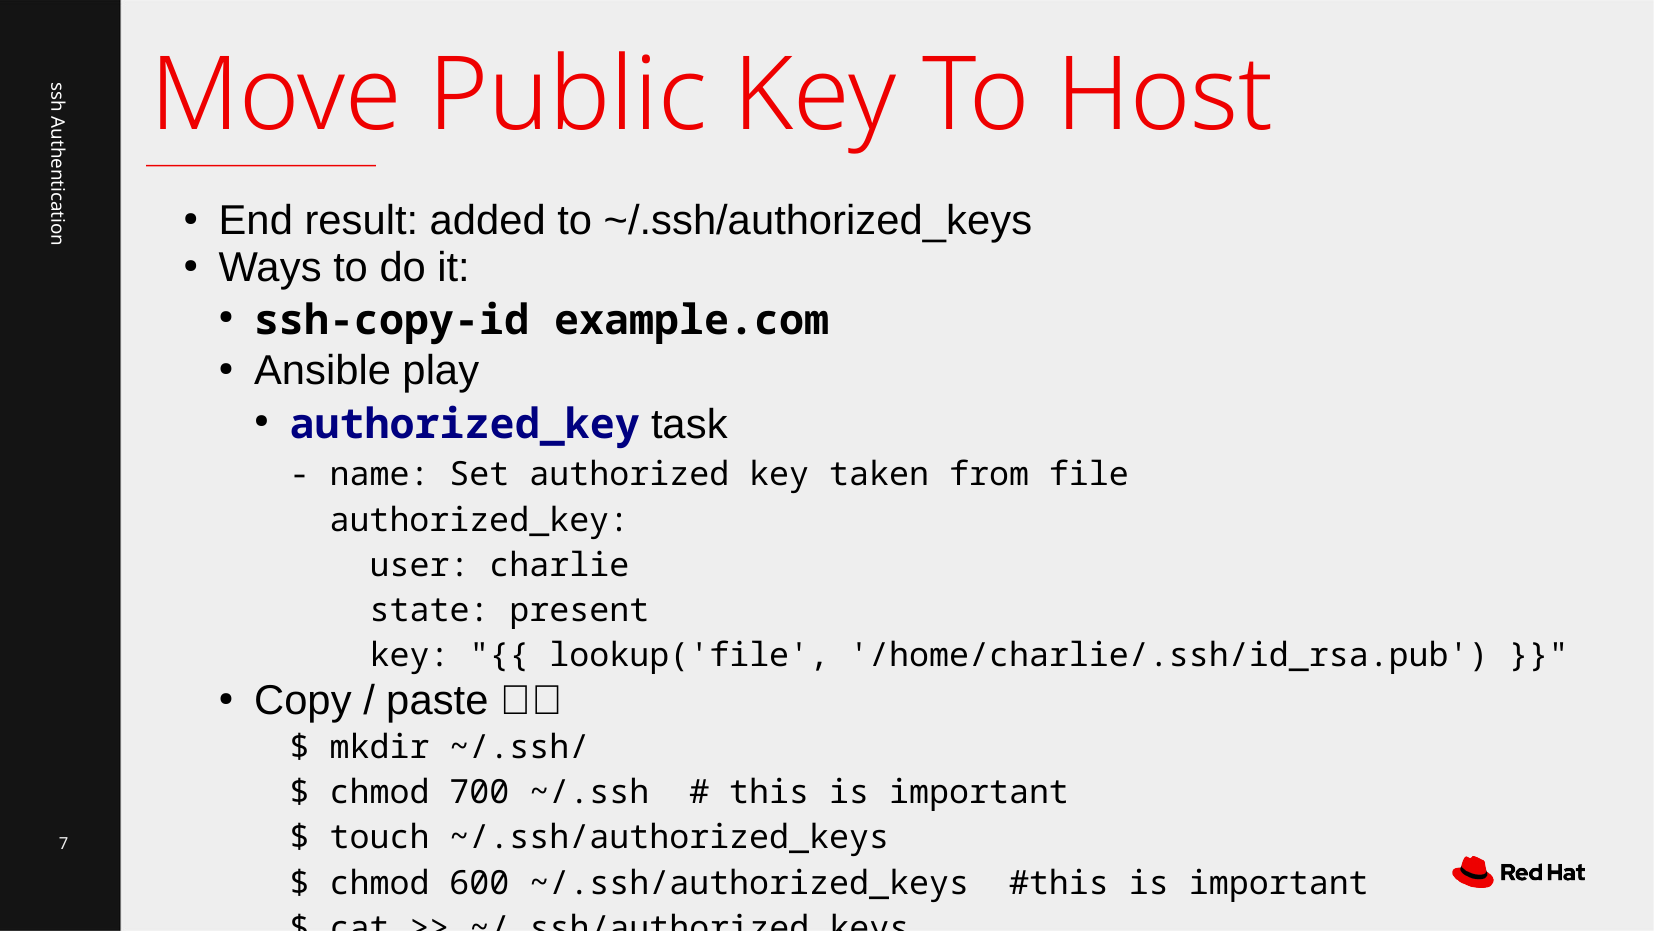

Move Public Key To Host
End result: added to ~/.ssh/authorized_keys
Ways to do it:
ssh-copy-id example.com
Ansible play
authorized_key task
- name: Set authorized key taken from file
 authorized_key:
 user: charlie
 state: present
 key: "{{ lookup('file', '/home/charlie/.ssh/id_rsa.pub') }}"
Copy / paste 🤨🤢
$ mkdir ~/.ssh/
$ chmod 700 ~/.ssh # this is important
$ touch ~/.ssh/authorized_keys
$ chmod 600 ~/.ssh/authorized_keys #this is important
$ cat >> ~/.ssh/authorized_keys
ssh Authentication
7
# OPTIONAL SECTION MARKER OR TITLE